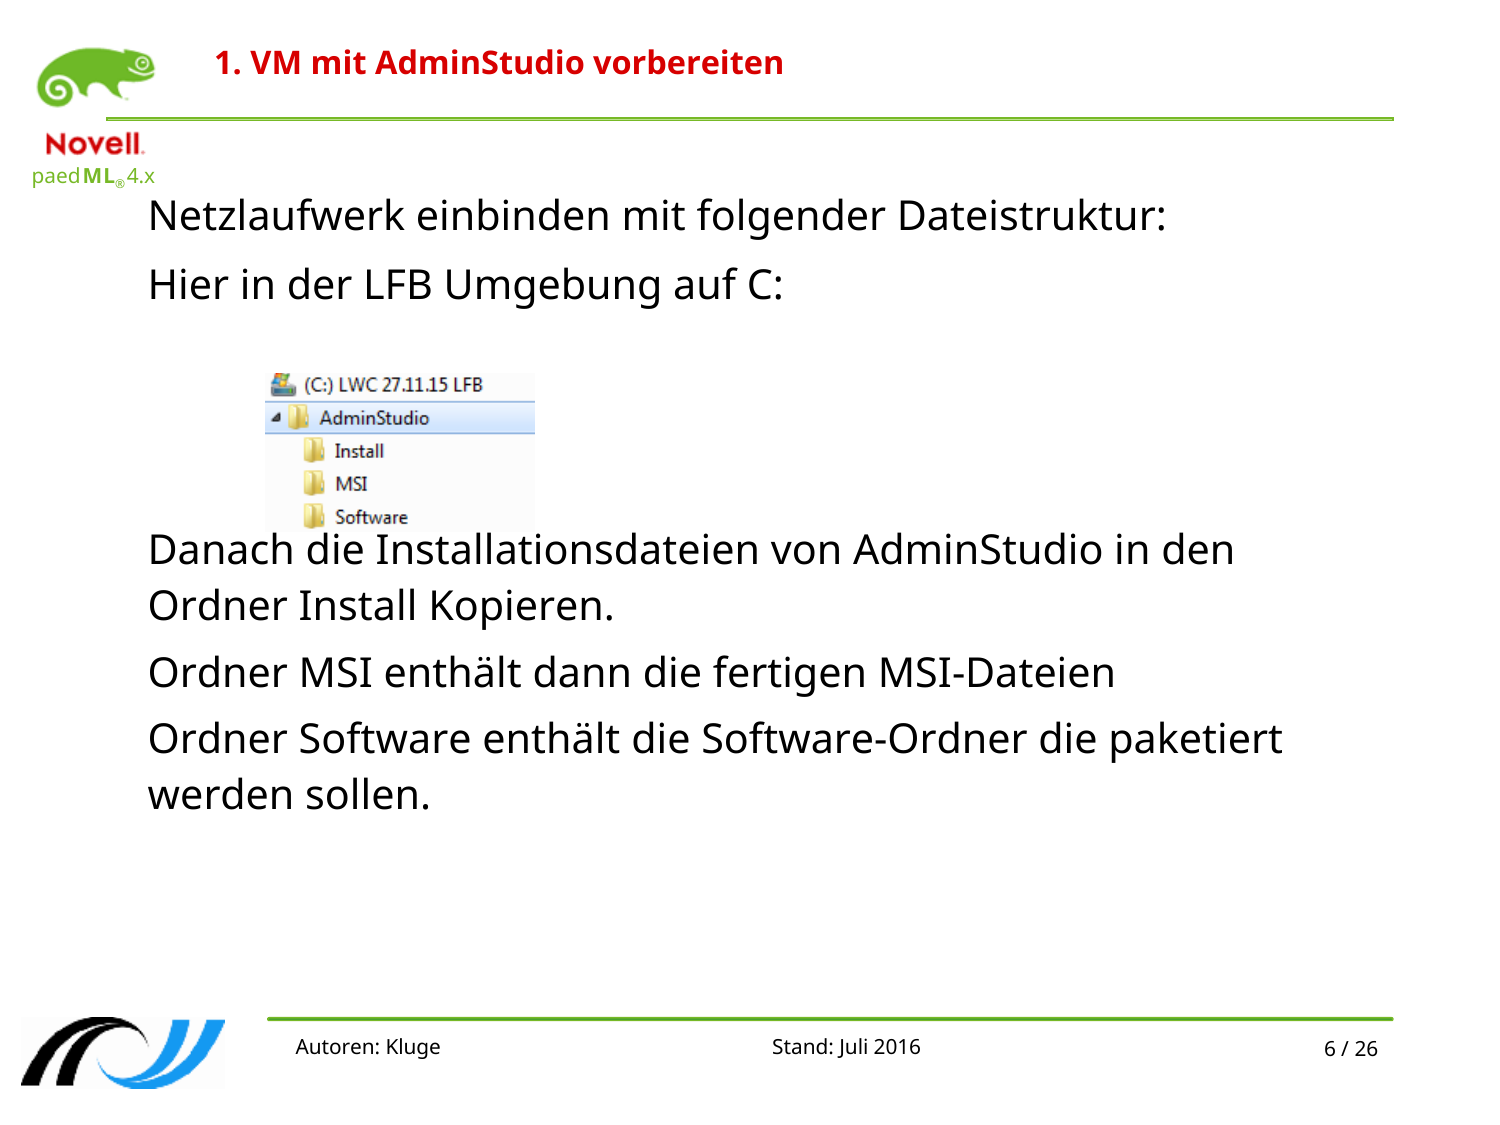

# 1. VM mit AdminStudio vorbereiten
Netzlaufwerk einbinden mit folgender Dateistruktur:‏
Hier in der LFB Umgebung auf C:
Danach die Installationsdateien von AdminStudio in den Ordner Install Kopieren.
Ordner MSI enthält dann die fertigen MSI-Dateien
Ordner Software enthält die Software-Ordner die paketiert werden sollen.
Autoren: Kluge
Juli 2016
6